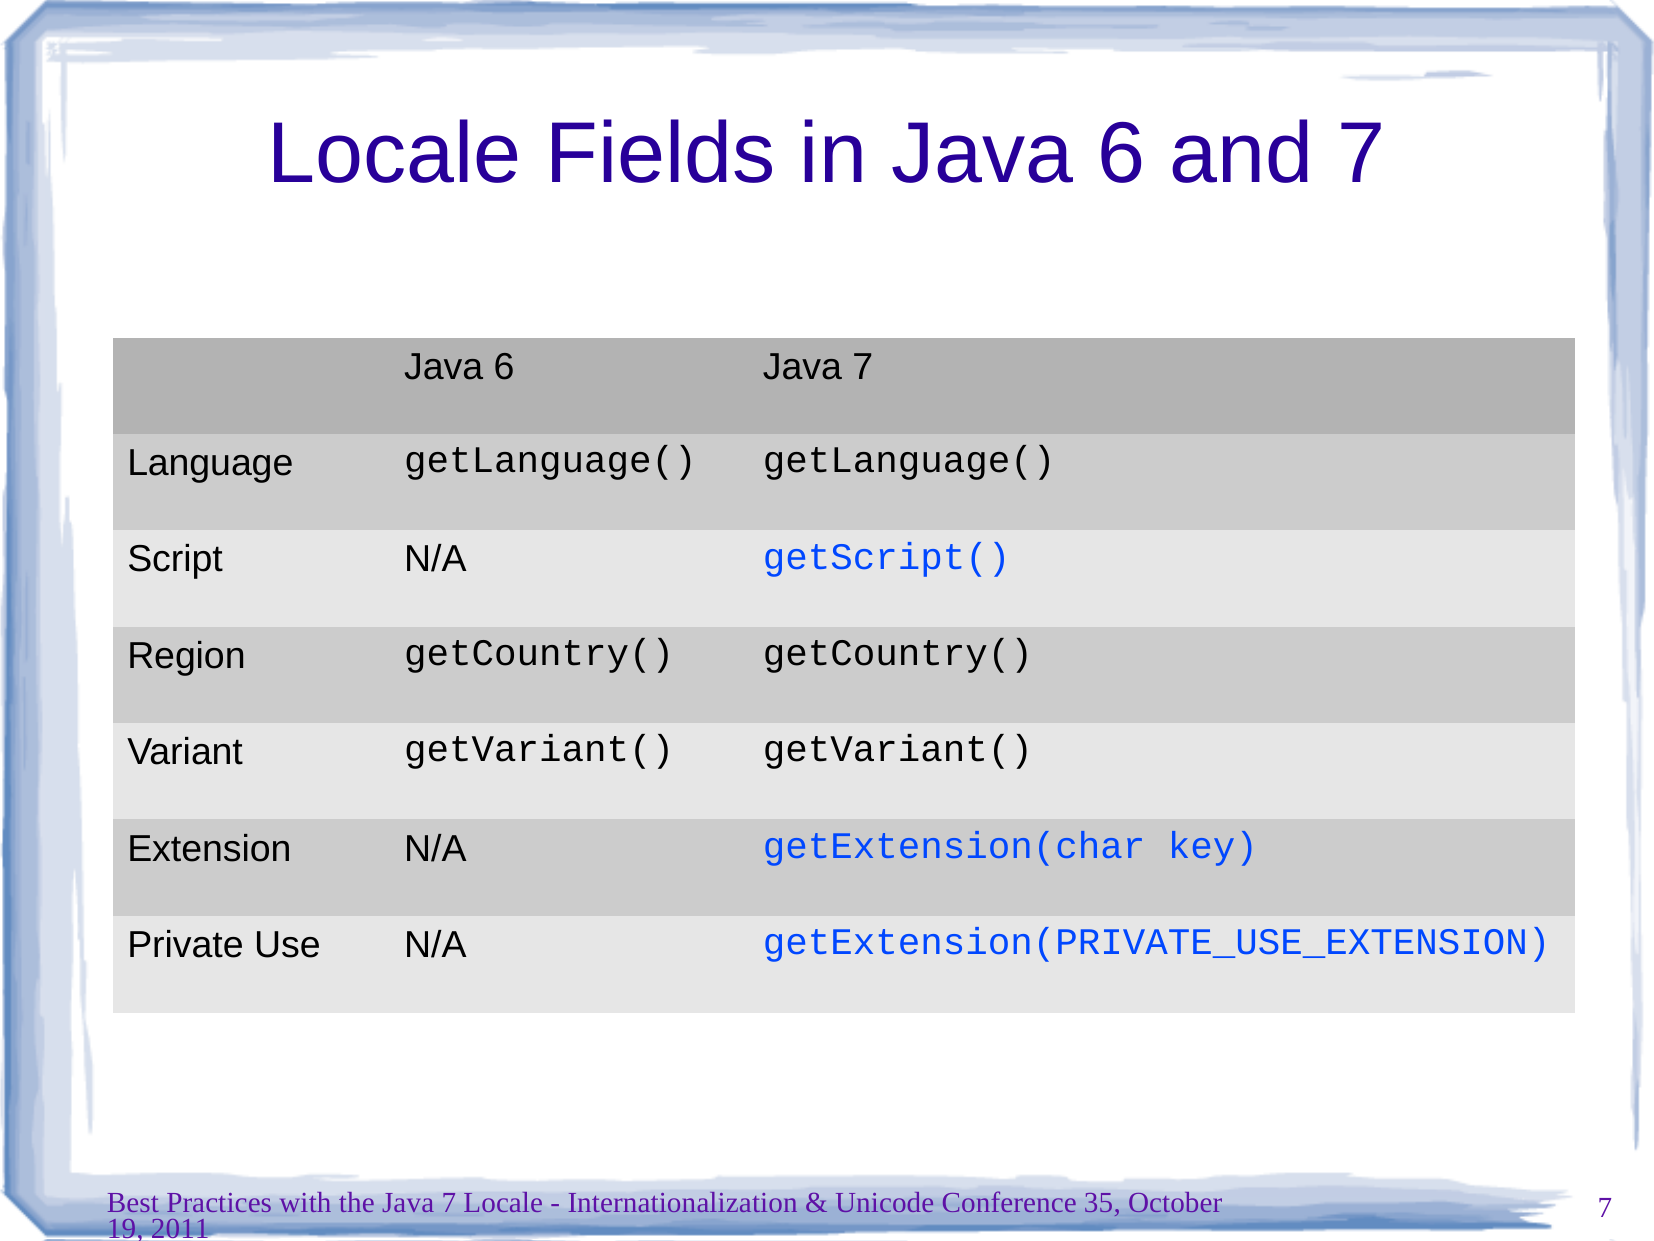

# Locale Fields in Java 6 and 7
| | Java 6 | Java 7 |
| --- | --- | --- |
| Language | getLanguage() | getLanguage() |
| Script | N/A | getScript() |
| Region | getCountry() | getCountry() |
| Variant | getVariant() | getVariant() |
| Extension | N/A | getExtension(char key) |
| Private Use | N/A | getExtension(PRIVATE\_USE\_EXTENSION) |
Best Practices with the Java 7 Locale - Internationalization & Unicode Conference 35, October 19, 2011
7